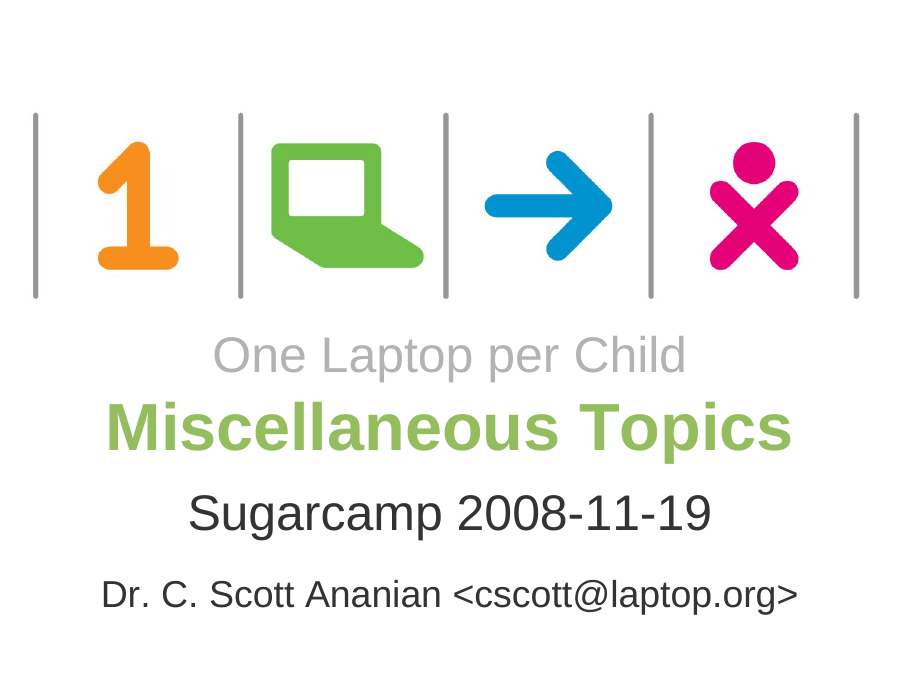

One Laptop per Child
# Miscellaneous Topics
Sugarcamp 2008-11-19
Dr. C. Scott Ananian <cscott@laptop.org>